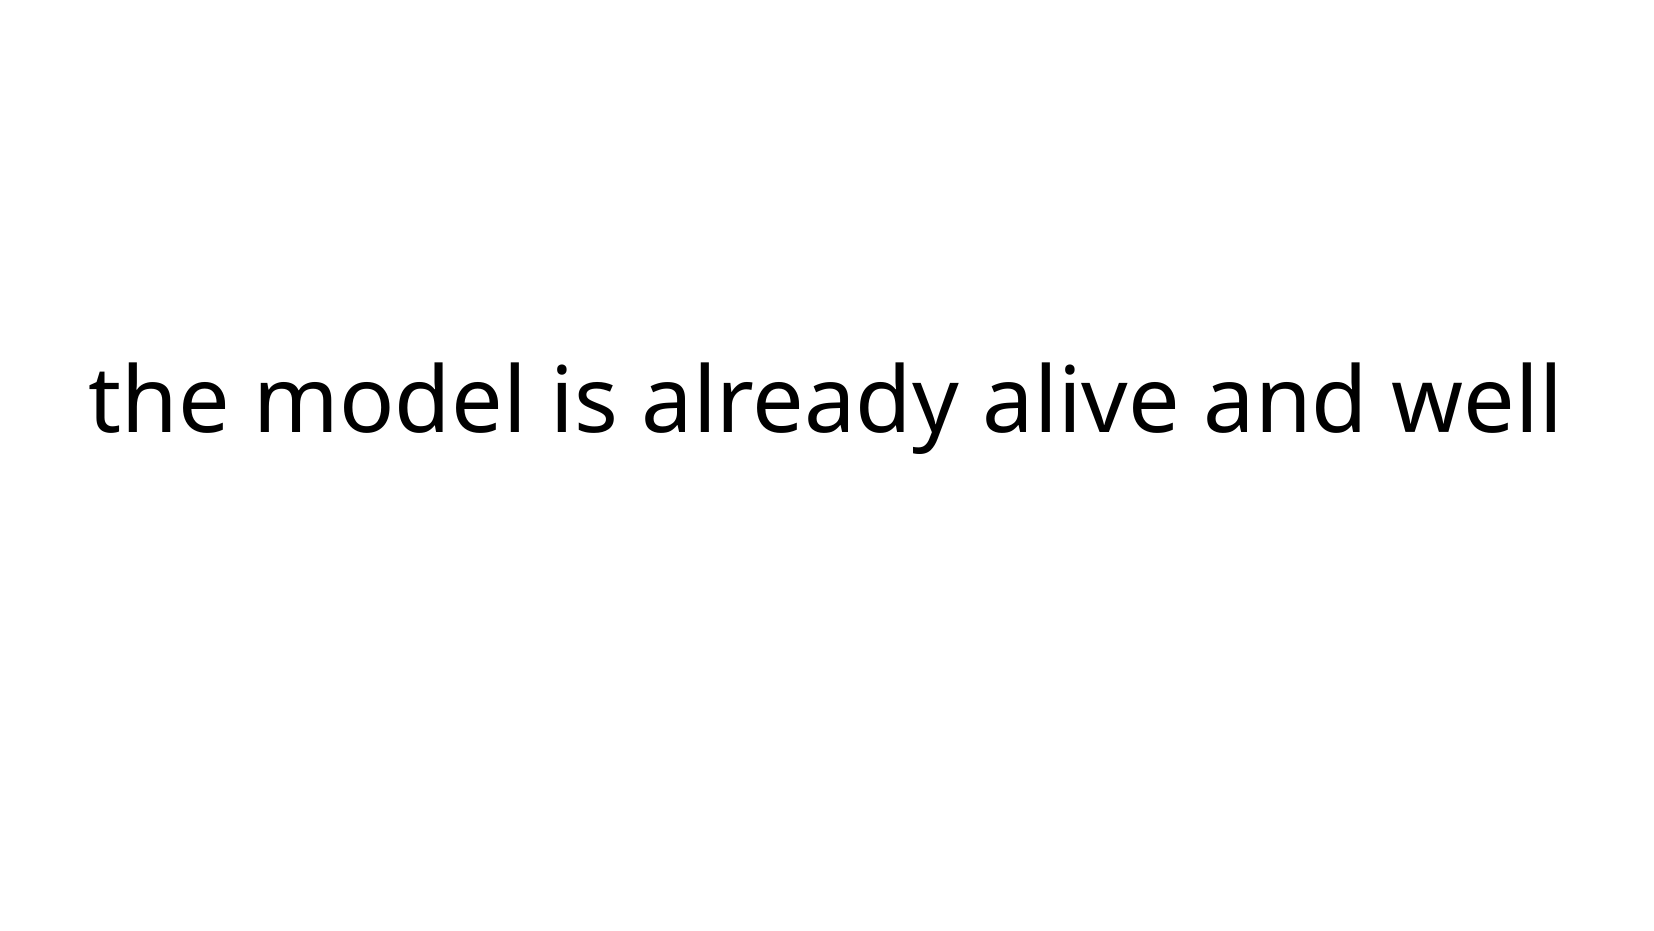

# the model is already alive and well